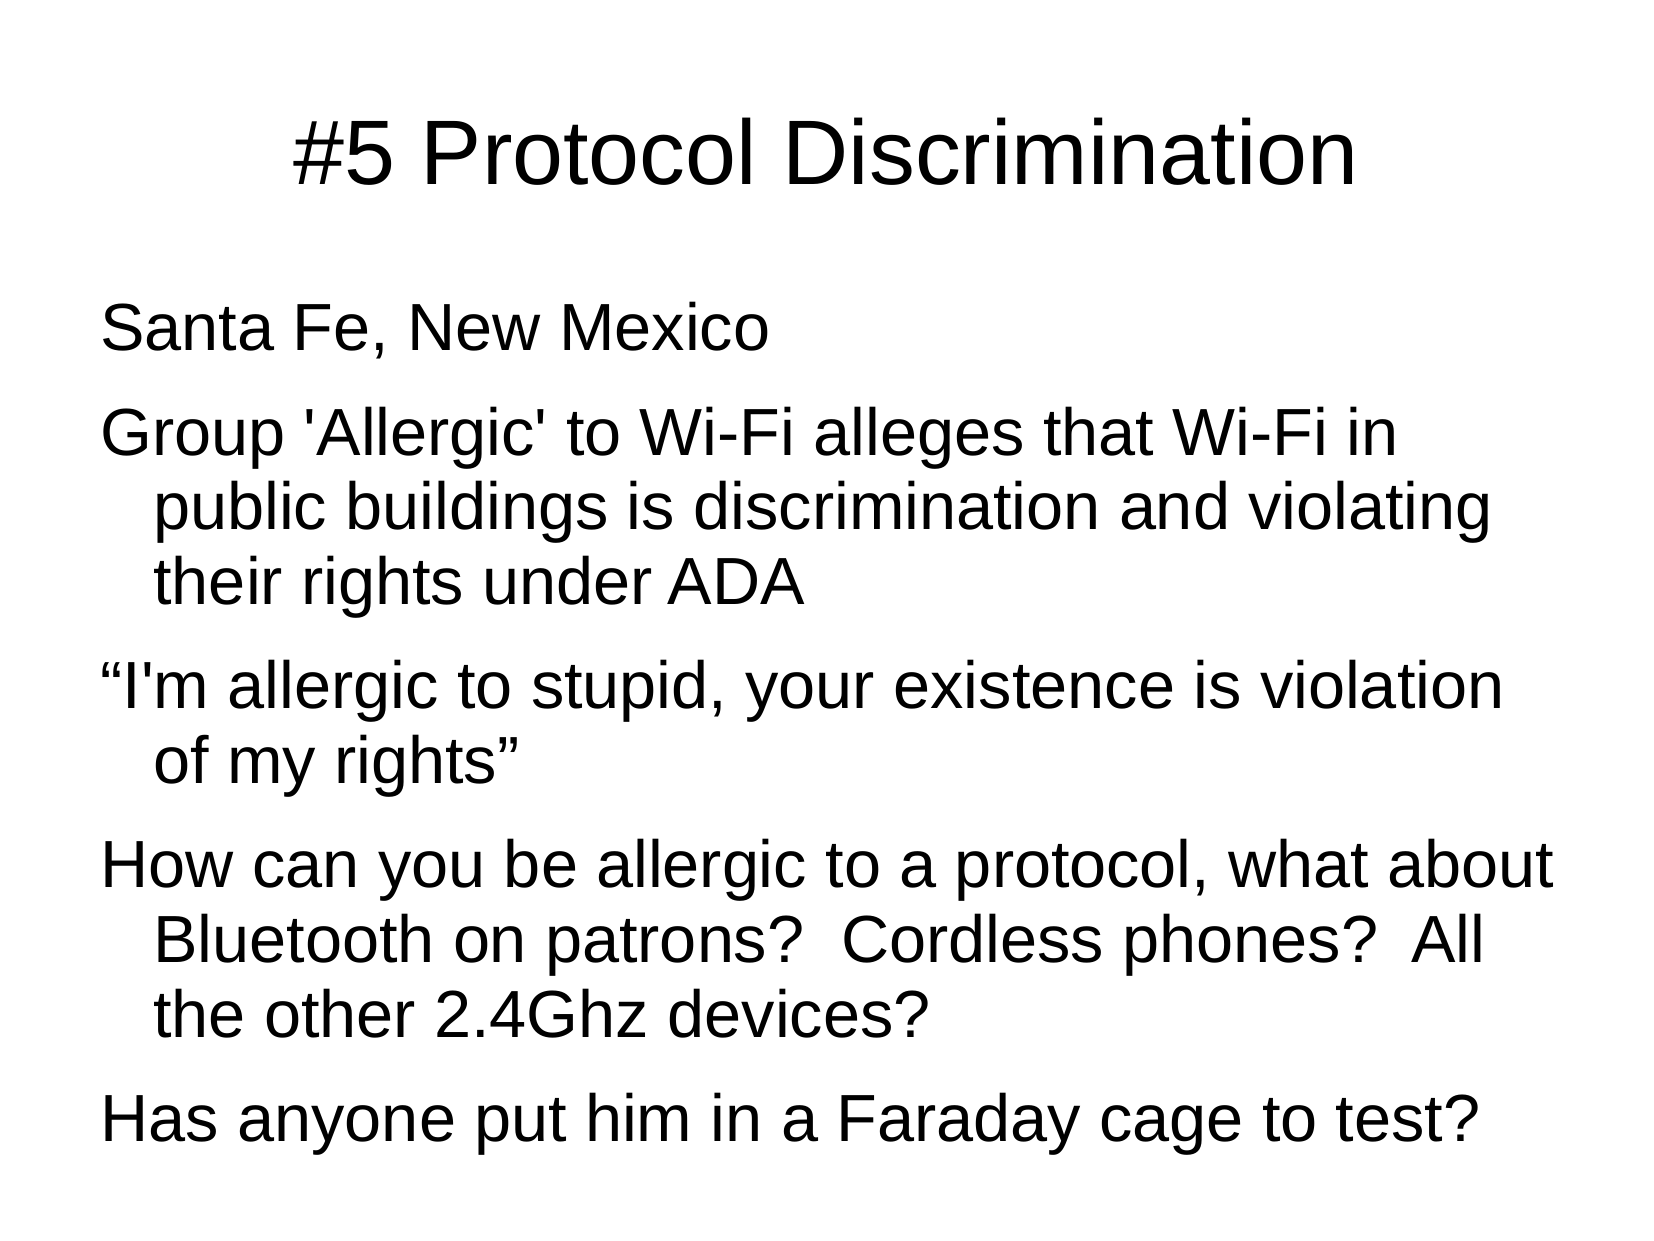

# #5 Protocol Discrimination
Santa Fe, New Mexico
Group 'Allergic' to Wi-Fi alleges that Wi-Fi in public buildings is discrimination and violating their rights under ADA
“I'm allergic to stupid, your existence is violation of my rights”
How can you be allergic to a protocol, what about Bluetooth on patrons? Cordless phones? All the other 2.4Ghz devices?
Has anyone put him in a Faraday cage to test?